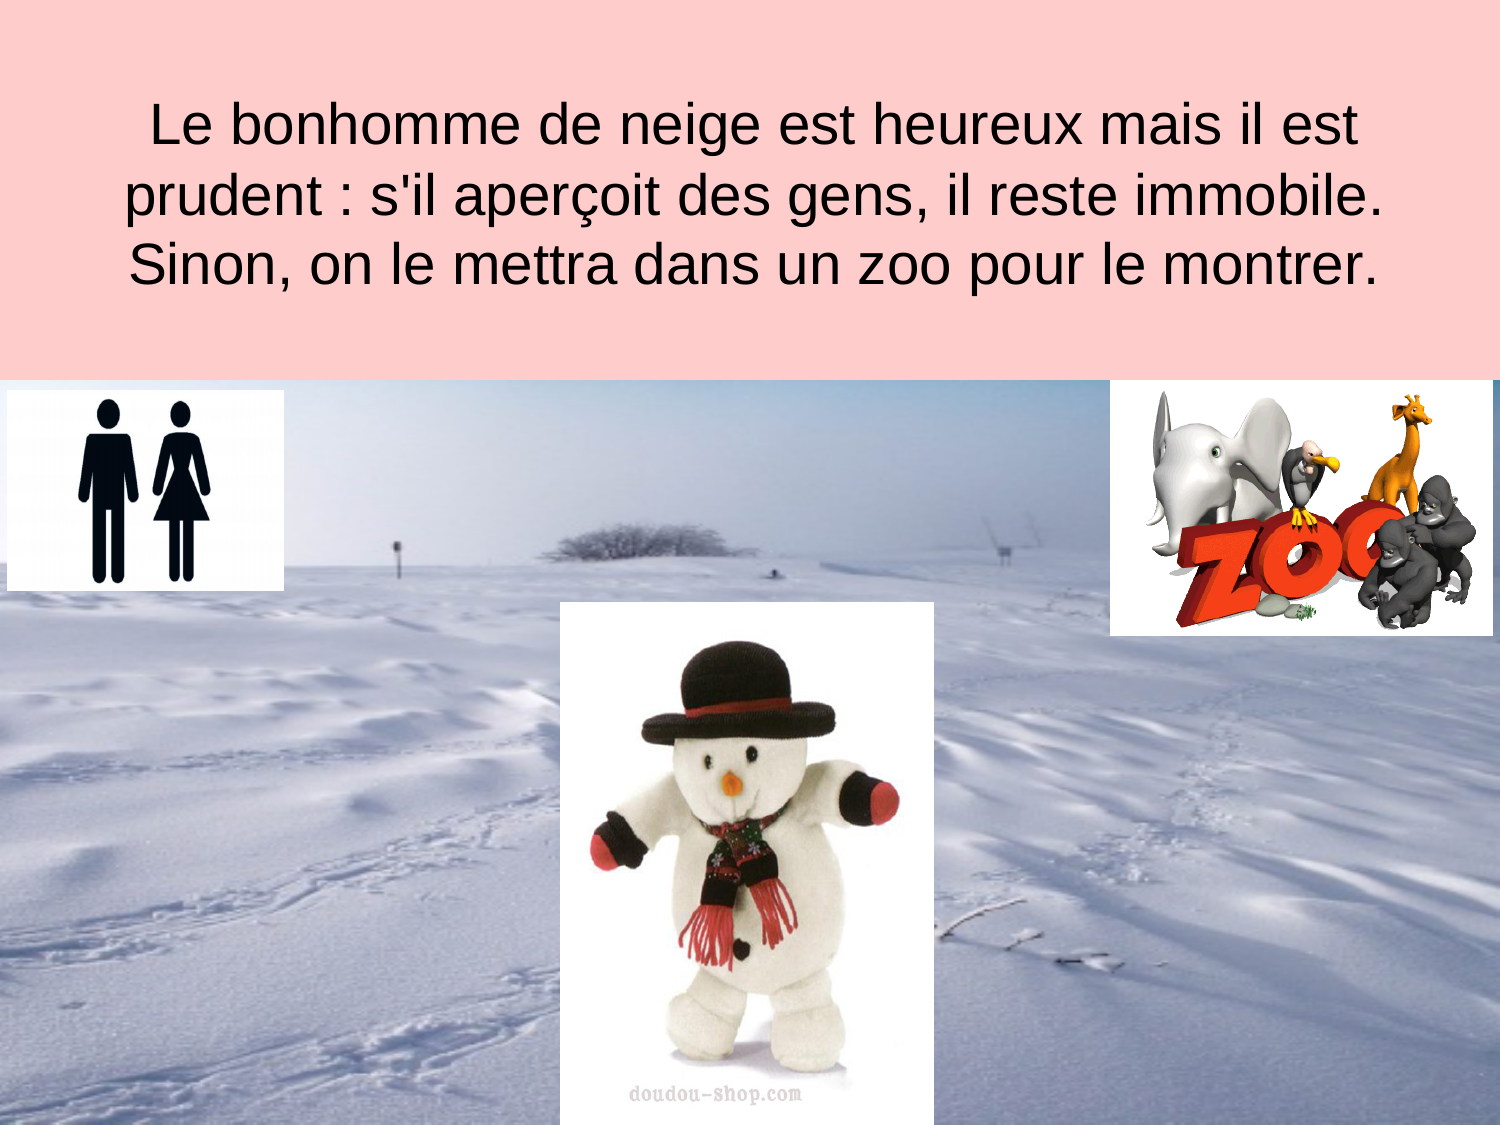

# Le bonhomme de neige est heureux mais il est prudent : s'il aperçoit des gens, il reste immobile. Sinon, on le mettra dans un zoo pour le montrer.